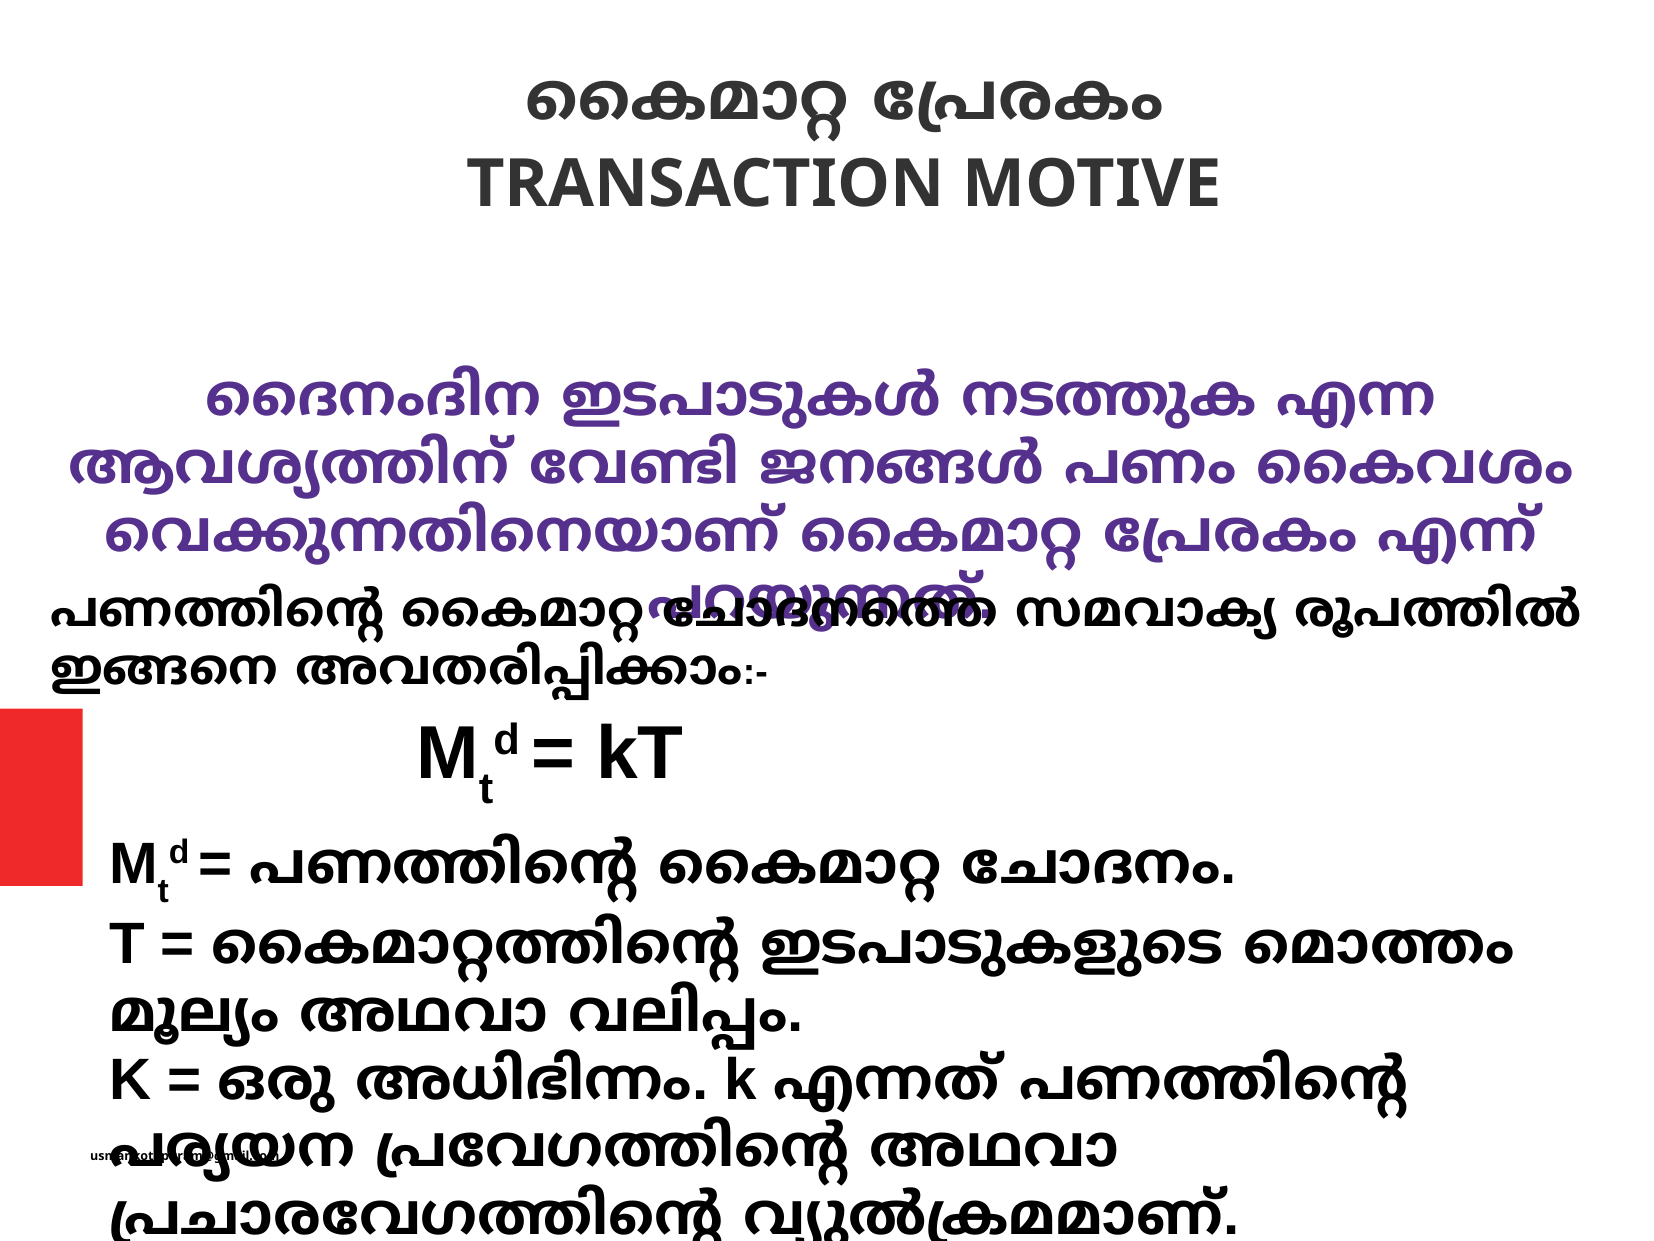

# കൈമാറ്റ പ്രേരകം TRANSACTION MOTIVE
ദൈനംദിന ഇടപാടുകൾ നടത്തുക എന്ന ആവശ്യത്തിന് വേണ്ടി ജനങ്ങൾ പണം കൈവശം വെക്കുന്നതിനെയാണ് കൈമാറ്റ പ്രേരകം എന്ന് പറയുന്നത്.
പണത്തിന്റെ കൈമാറ്റ ചോദനത്തെ സമവാക്യ രൂപത്തിൽ ഇങ്ങനെ അവതരിപ്പിക്കാം:-
Mtd = kT
Mtd = പണത്തിന്റെ കൈമാറ്റ ചോദനം.
T = കൈമാറ്റത്തിന്റെ ഇടപാടുകളുടെ മൊത്തം മൂല്യം അഥവാ വലിപ്പം.
K = ഒരു അധിഭിന്നം. k എന്നത് പണത്തിന്റെ പര്യയന പ്രവേഗത്തിന്റെ അഥവാ പ്രചാരവേഗത്തിന്റെ വ്യുൽക്രമമാണ്.